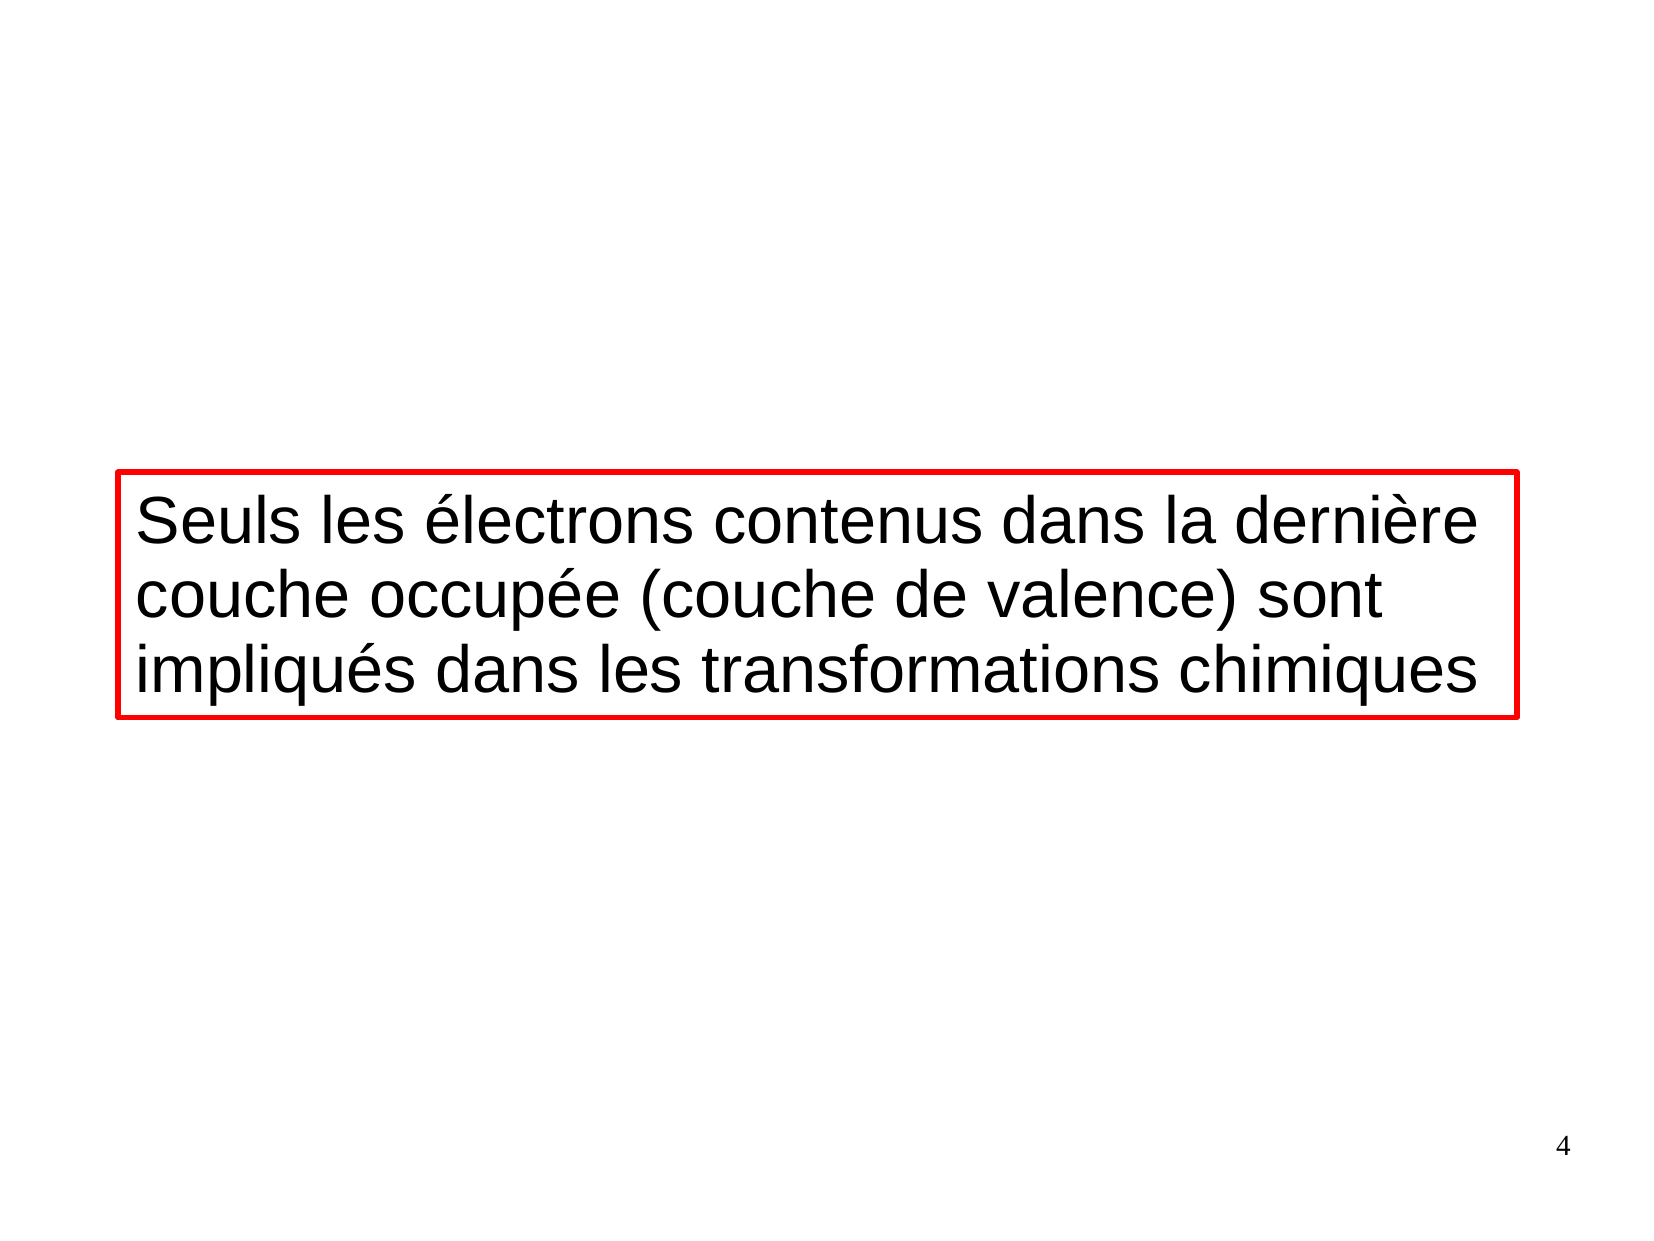

Seuls les électrons contenus dans la dernière
couche occupée (couche de valence) sont
impliqués dans les transformations chimiques
4